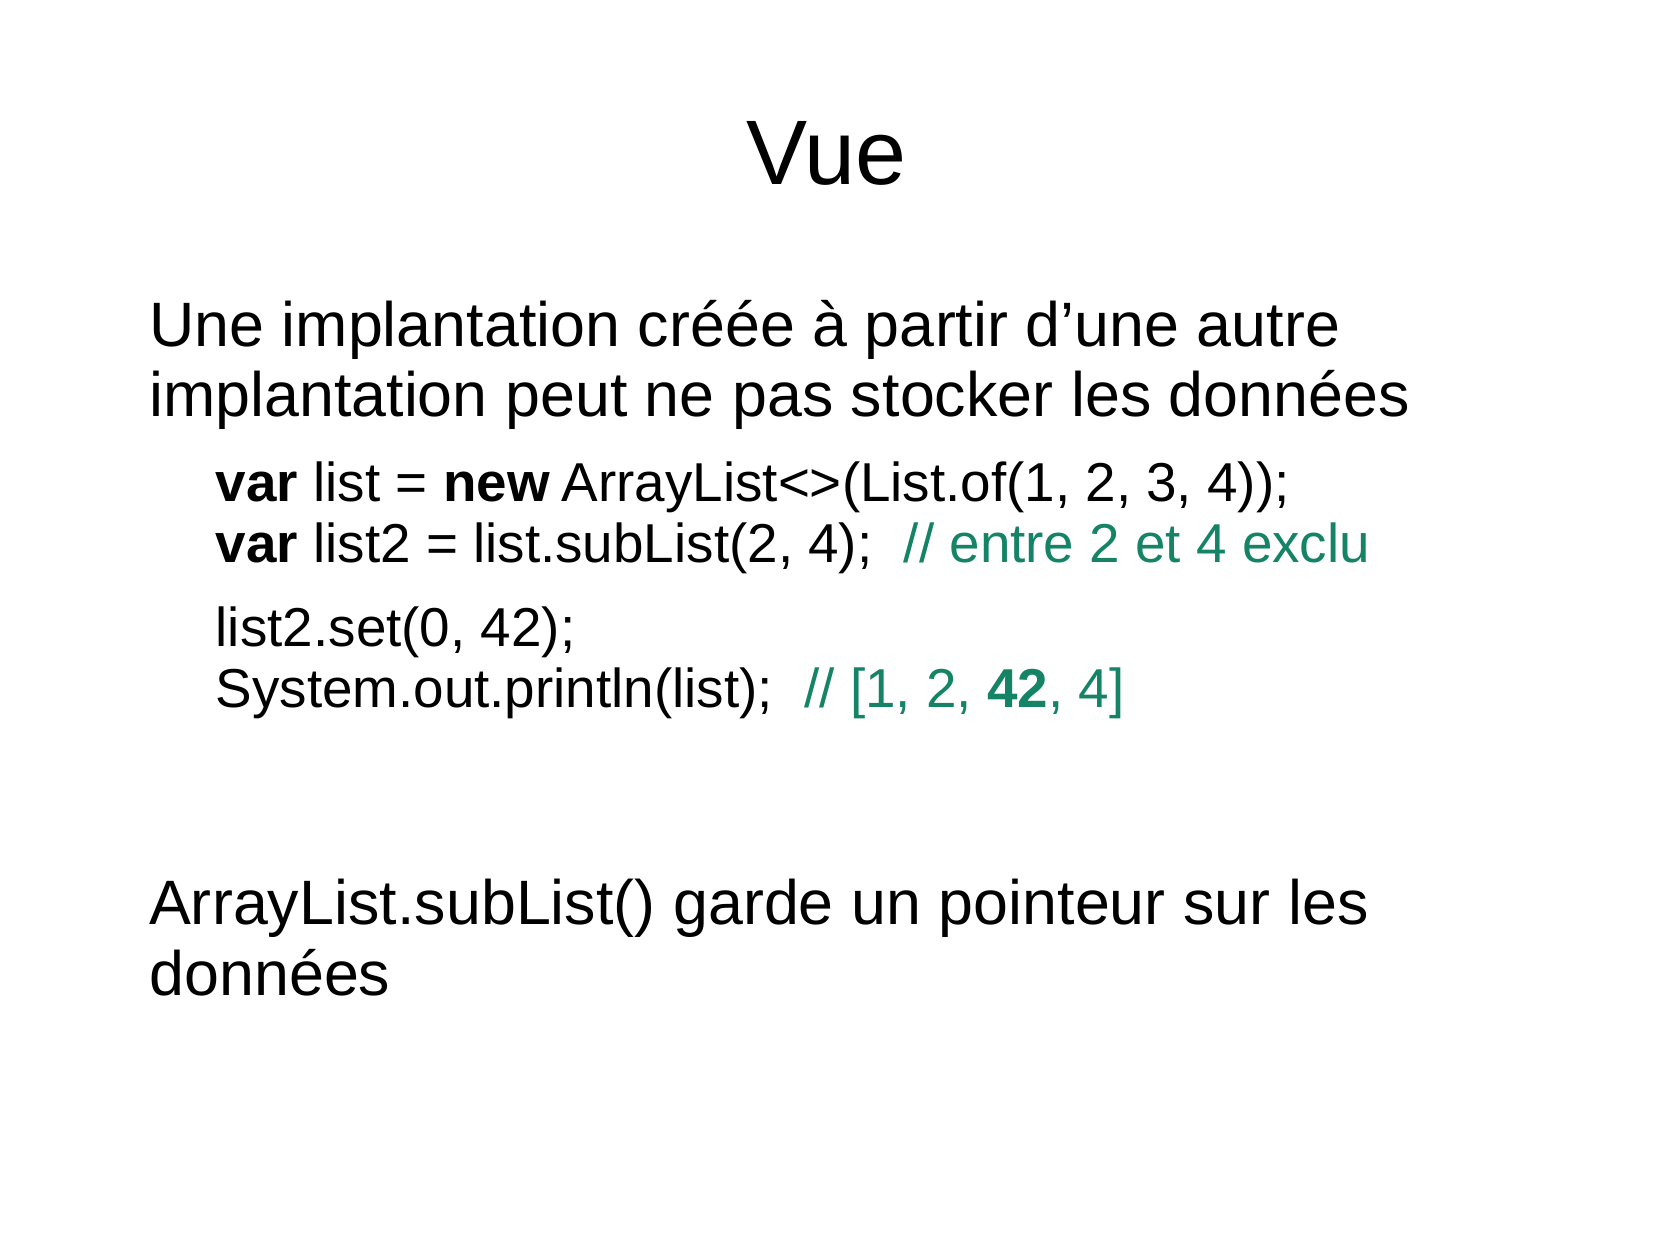

# Vue
Une implantation créée à partir d’une autre implantation peut ne pas stocker les données
var list = new ArrayList<>(List.of(1, 2, 3, 4));
var list2 = list.subList(2, 4); // entre 2 et 4 exclu
list2.set(0, 42);
System.out.println(list); // [1, 2, 42, 4]
ArrayList.subList() garde un pointeur sur les données